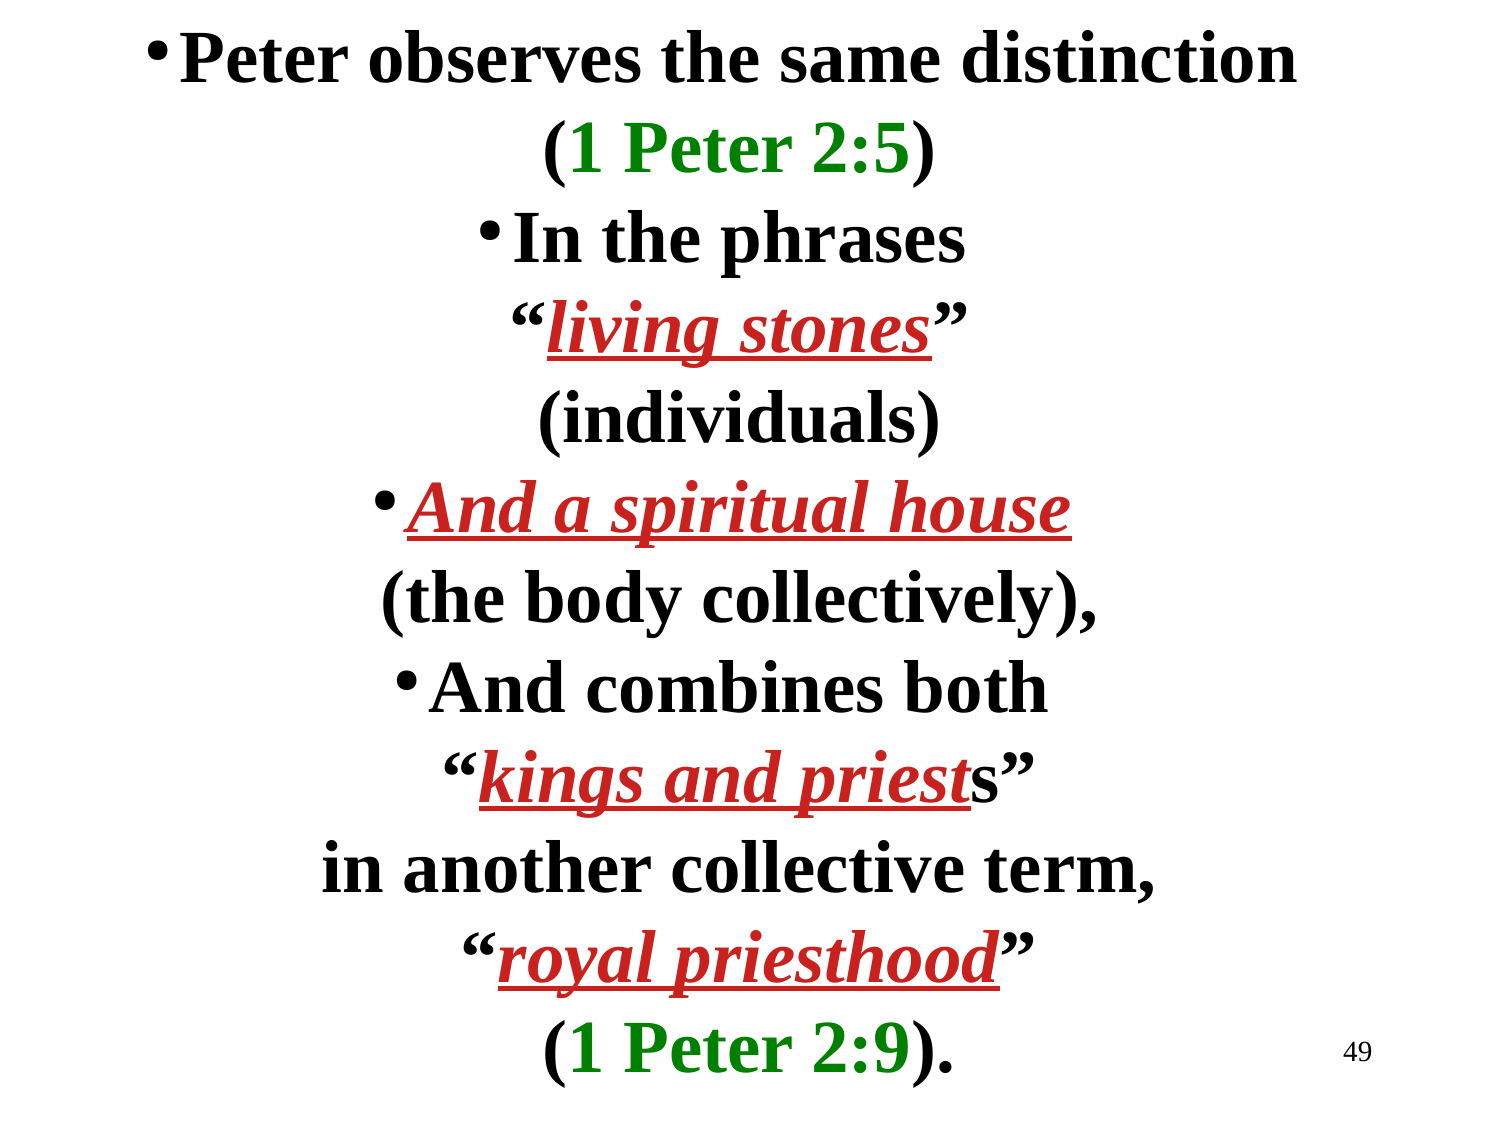

Peter observes the same distinction
(1 Peter 2:5)
In the phrases
“living stones”
(individuals)
And a spiritual house
(the body collectively),
And combines both
“kings and priests”
in another collective term,
“royal priesthood”
(1 Peter 2:9).